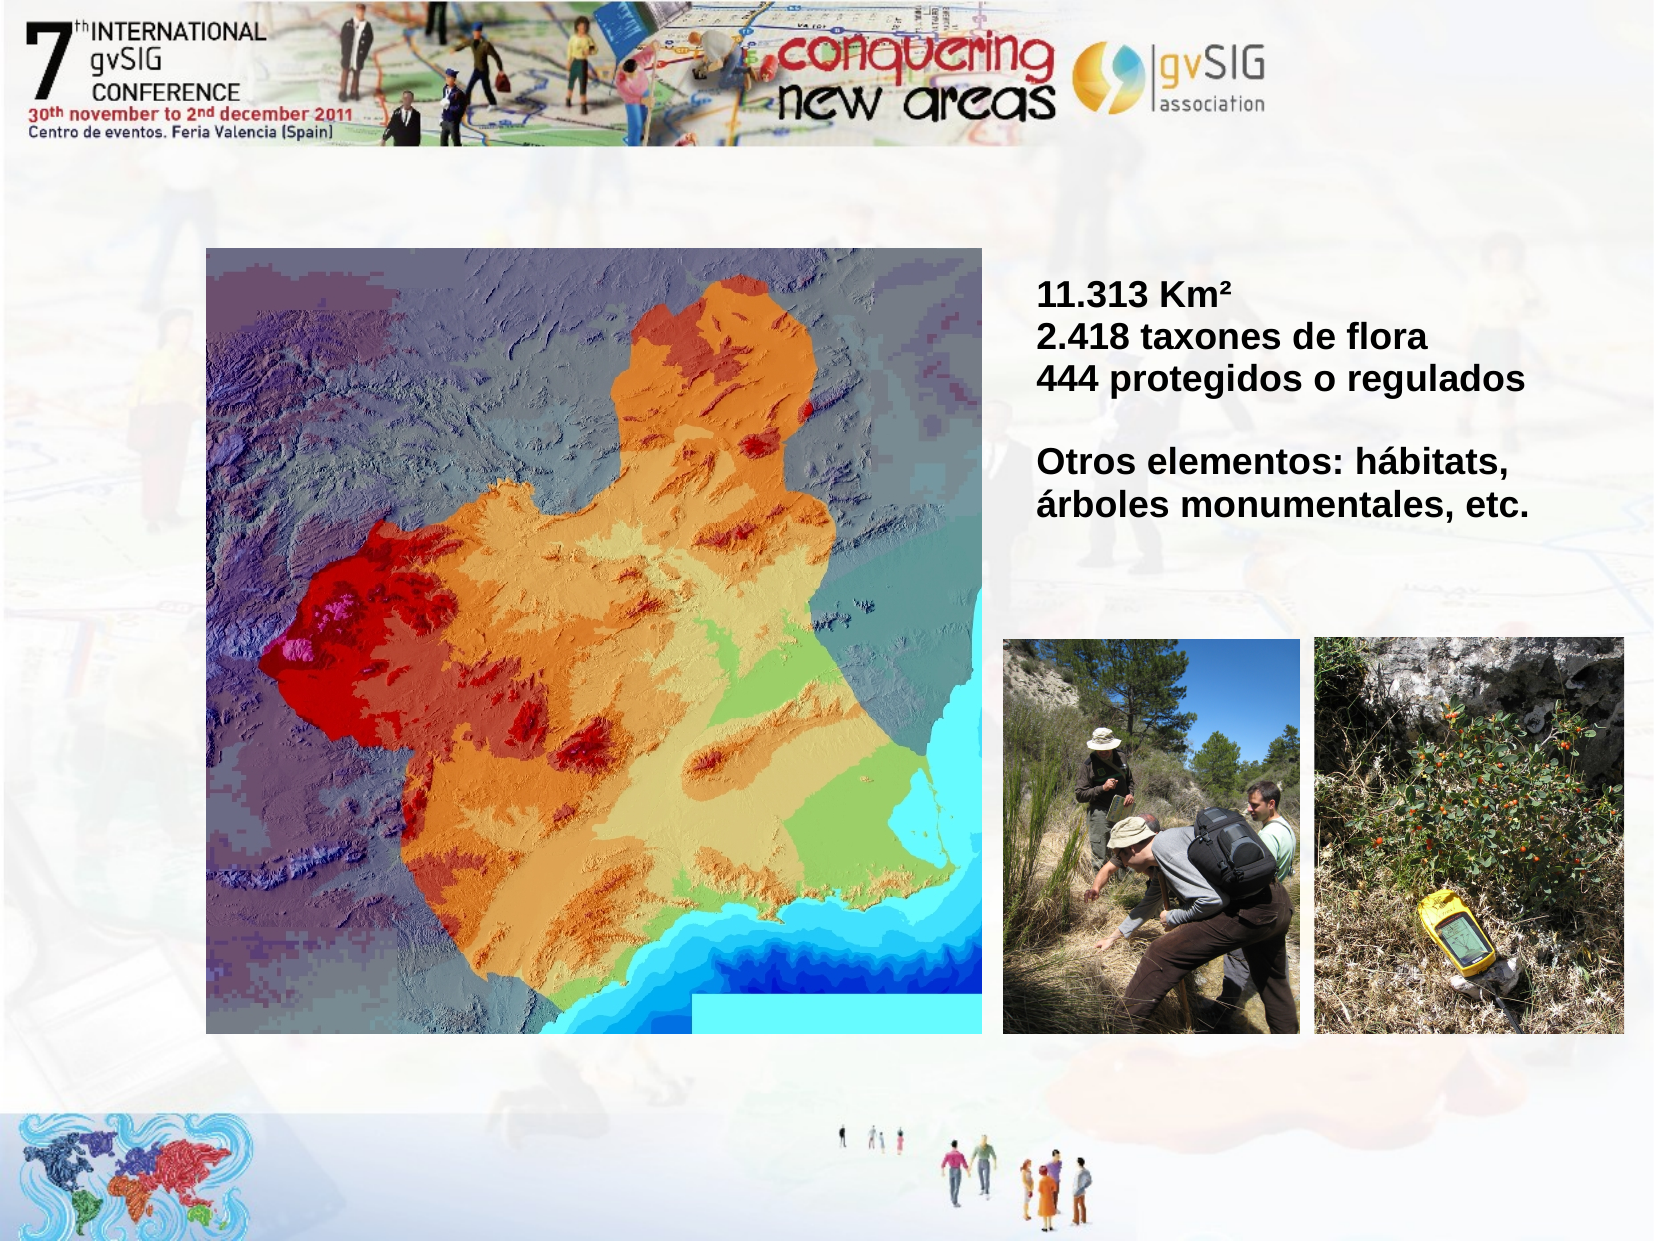

11.313 Km²
2.418 taxones de flora
444 protegidos o regulados
Otros elementos: hábitats, árboles monumentales, etc.